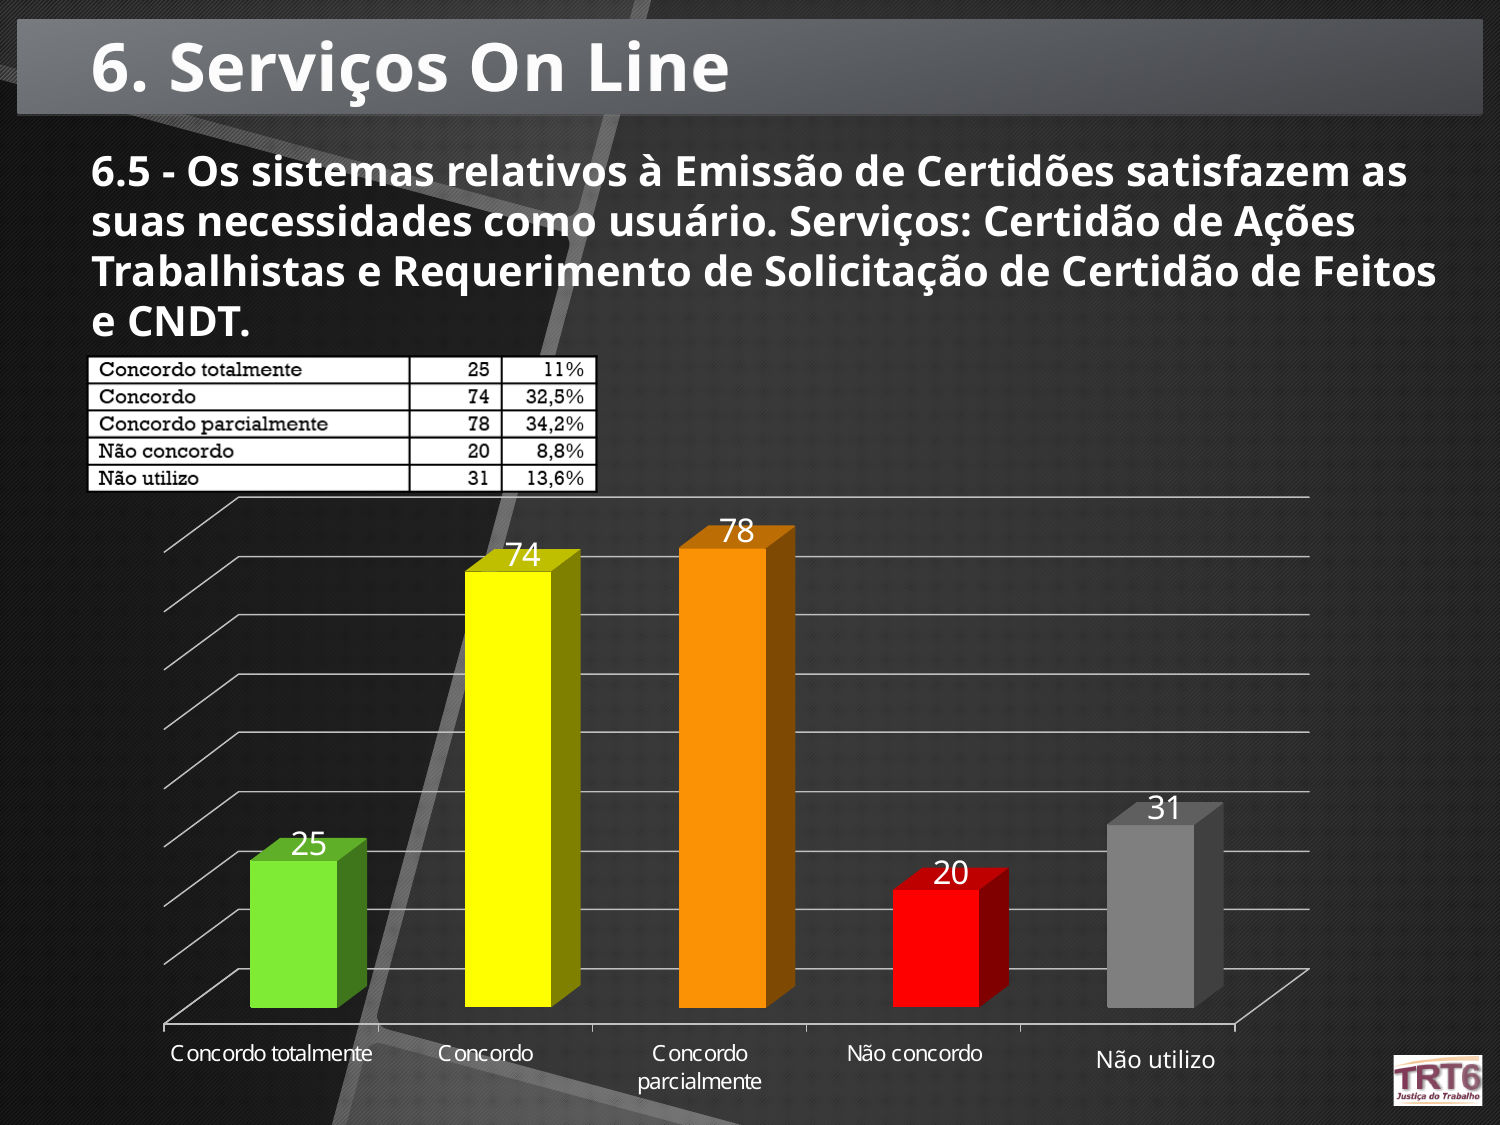

6. Serviços On Line
6.5 - Os sistemas relativos à Emissão de Certidões satisfazem as suas necessidades como usuário. Serviços: Certidão de Ações Trabalhistas e Requerimento de Solicitação de Certidão de Feitos e CNDT.
Não utilizo